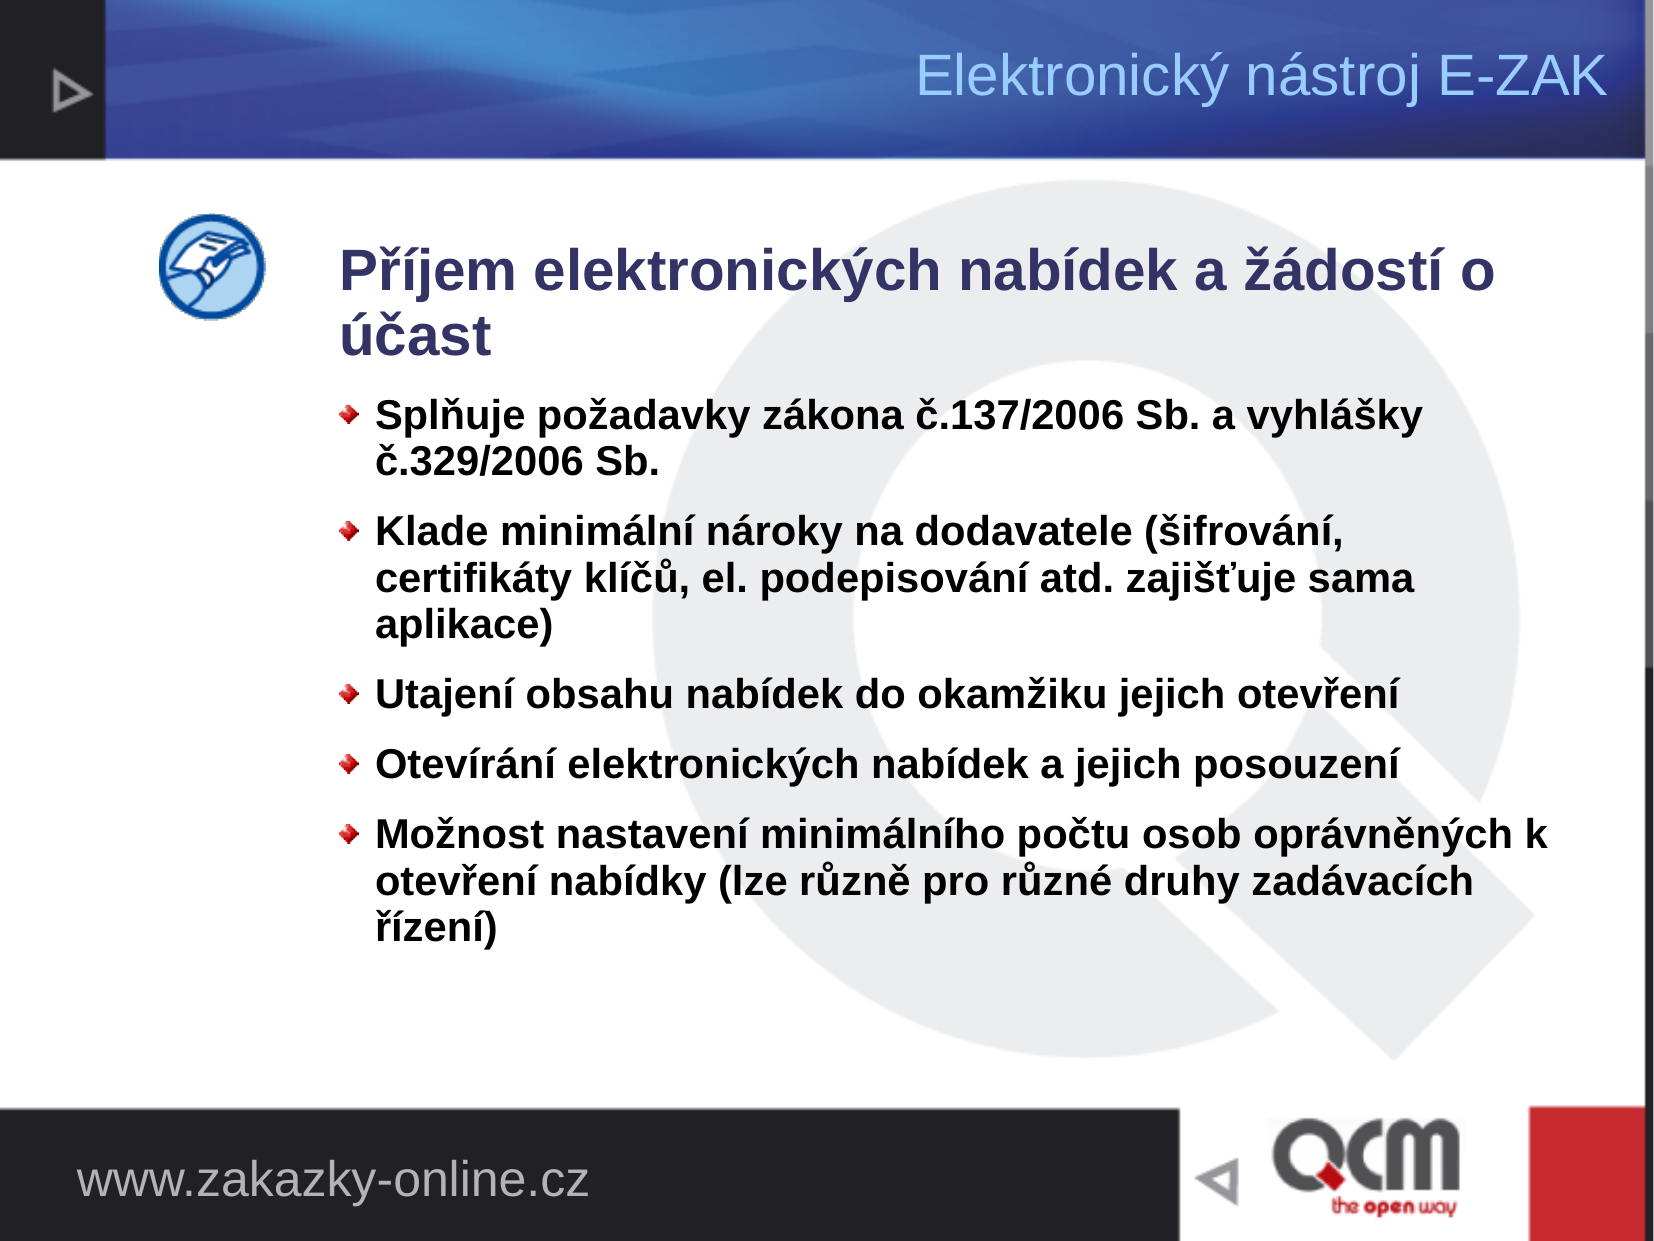

Příjem elektronických nabídek a žádostí o účast
Splňuje požadavky zákona č.137/2006 Sb. a vyhlášky č.329/2006 Sb.
Klade minimální nároky na dodavatele (šifrování, certifikáty klíčů, el. podepisování atd. zajišťuje sama aplikace)
Utajení obsahu nabídek do okamžiku jejich otevření
Otevírání elektronických nabídek a jejich posouzení
Možnost nastavení minimálního počtu osob oprávněných k otevření nabídky (lze různě pro různé druhy zadávacích řízení)